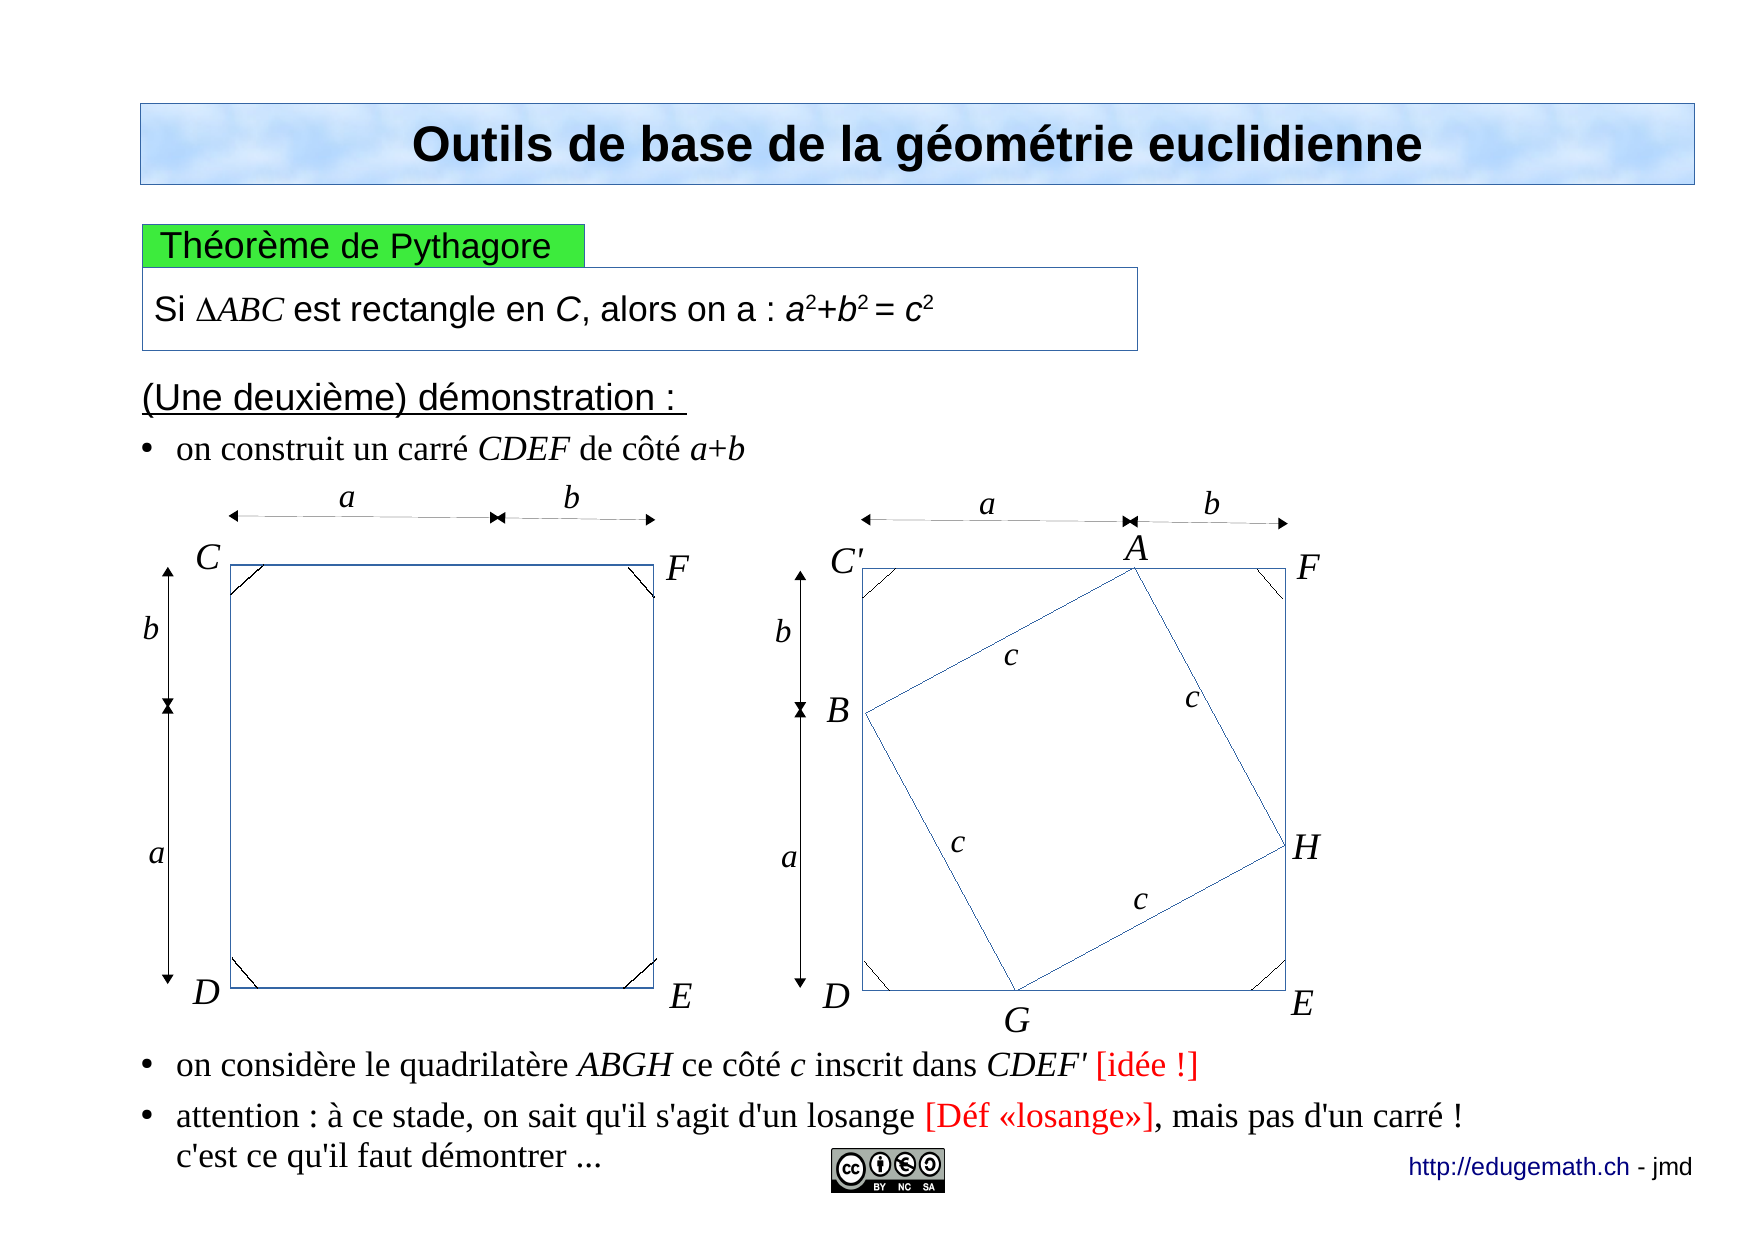

Outils de base de la géométrie euclidienne
Théorème de Pythagore
Si DABC est rectangle en C, alors on a : a2+b2 = c2
(Une deuxième) démonstration :
on construit un carré CDEF de côté a+b
on considère le quadrilatère ABGH ce côté c inscrit dans CDEF' [idée !]
attention : à ce stade, on sait qu'il s'agit d'un losange [Déf «losange»], mais pas d'un carré !
c'est ce qu'il faut démontrer ...
a
b
C
F
b
a
D
E
a
b
A
C'
F
b
c
c
B
c
H
a
c
D
E
G
implication
http://edugemath.ch - jmd